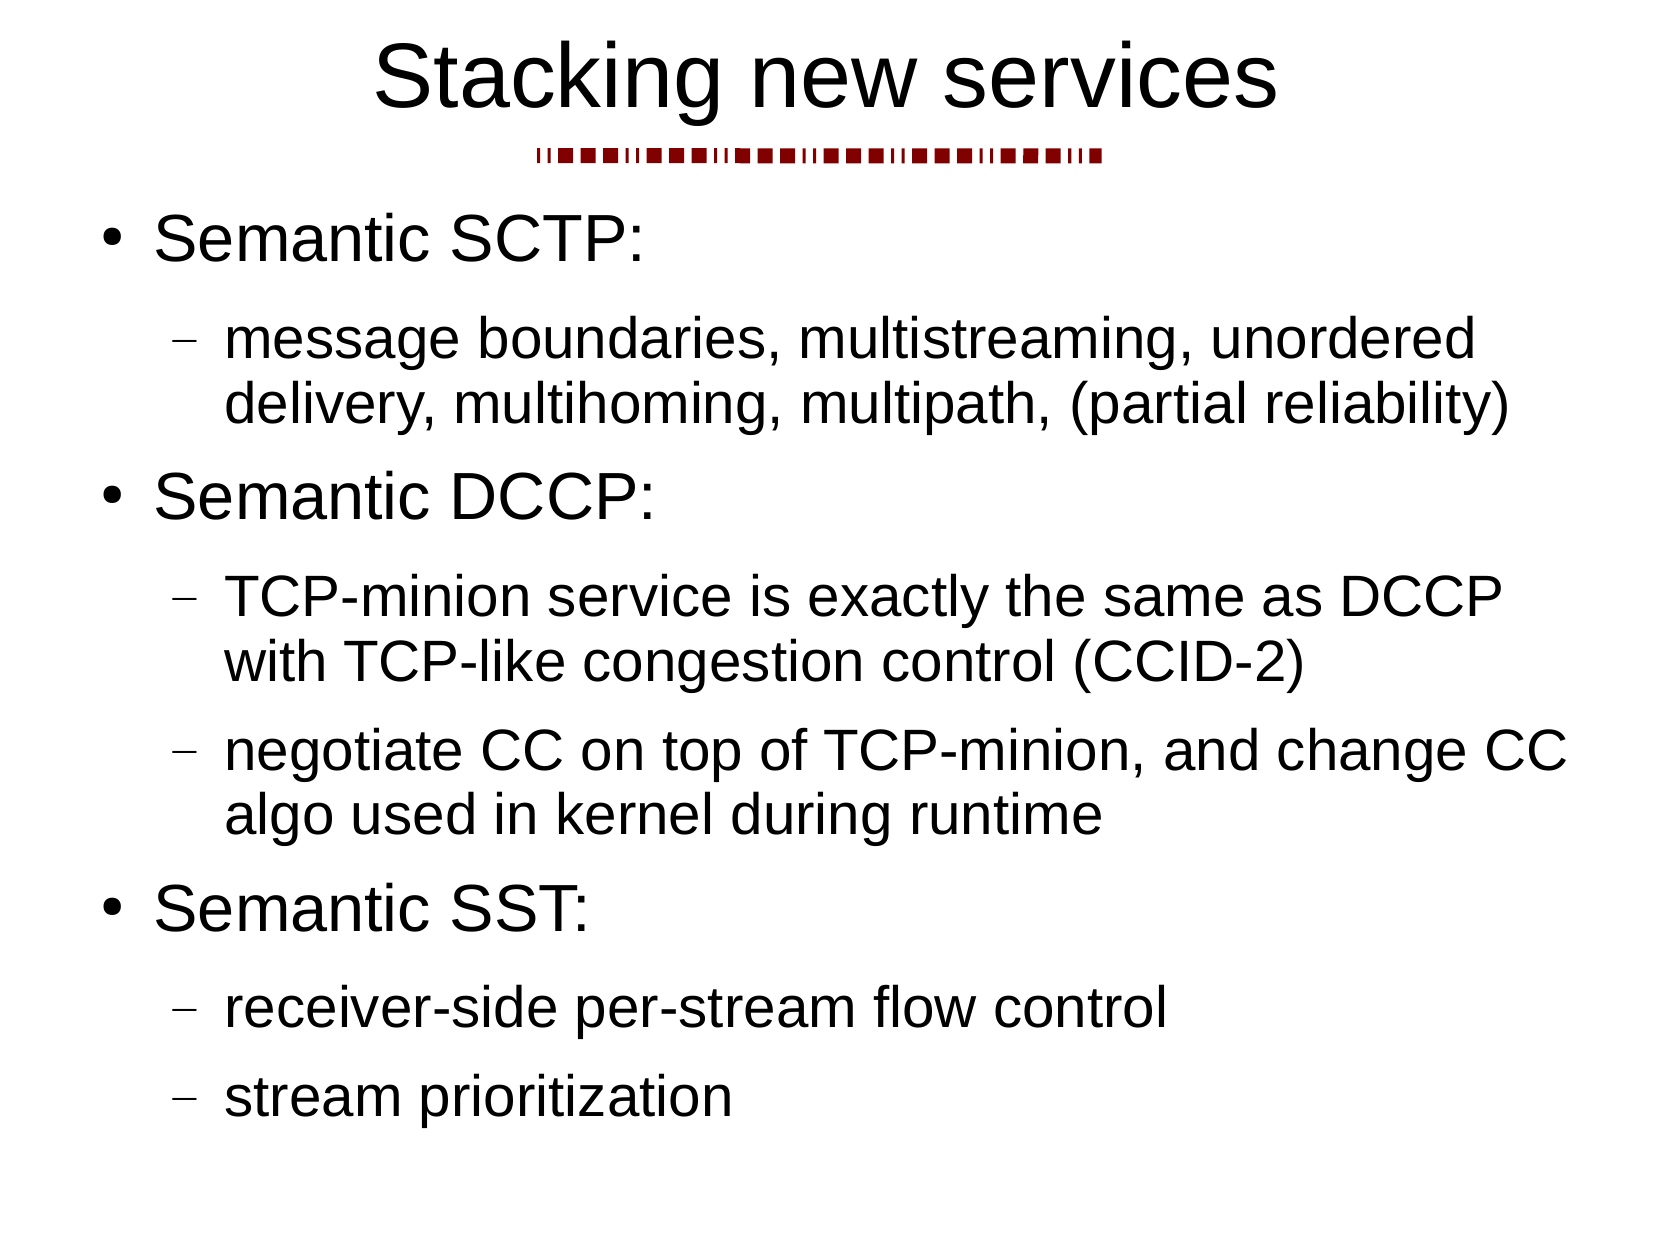

# Stacking new services
Semantic SCTP:
message boundaries, multistreaming, unordered delivery, multihoming, multipath, (partial reliability)
Semantic DCCP:
TCP-minion service is exactly the same as DCCP with TCP-like congestion control (CCID-2)
negotiate CC on top of TCP-minion, and change CC algo used in kernel during runtime
Semantic SST:
receiver-side per-stream flow control
stream prioritization